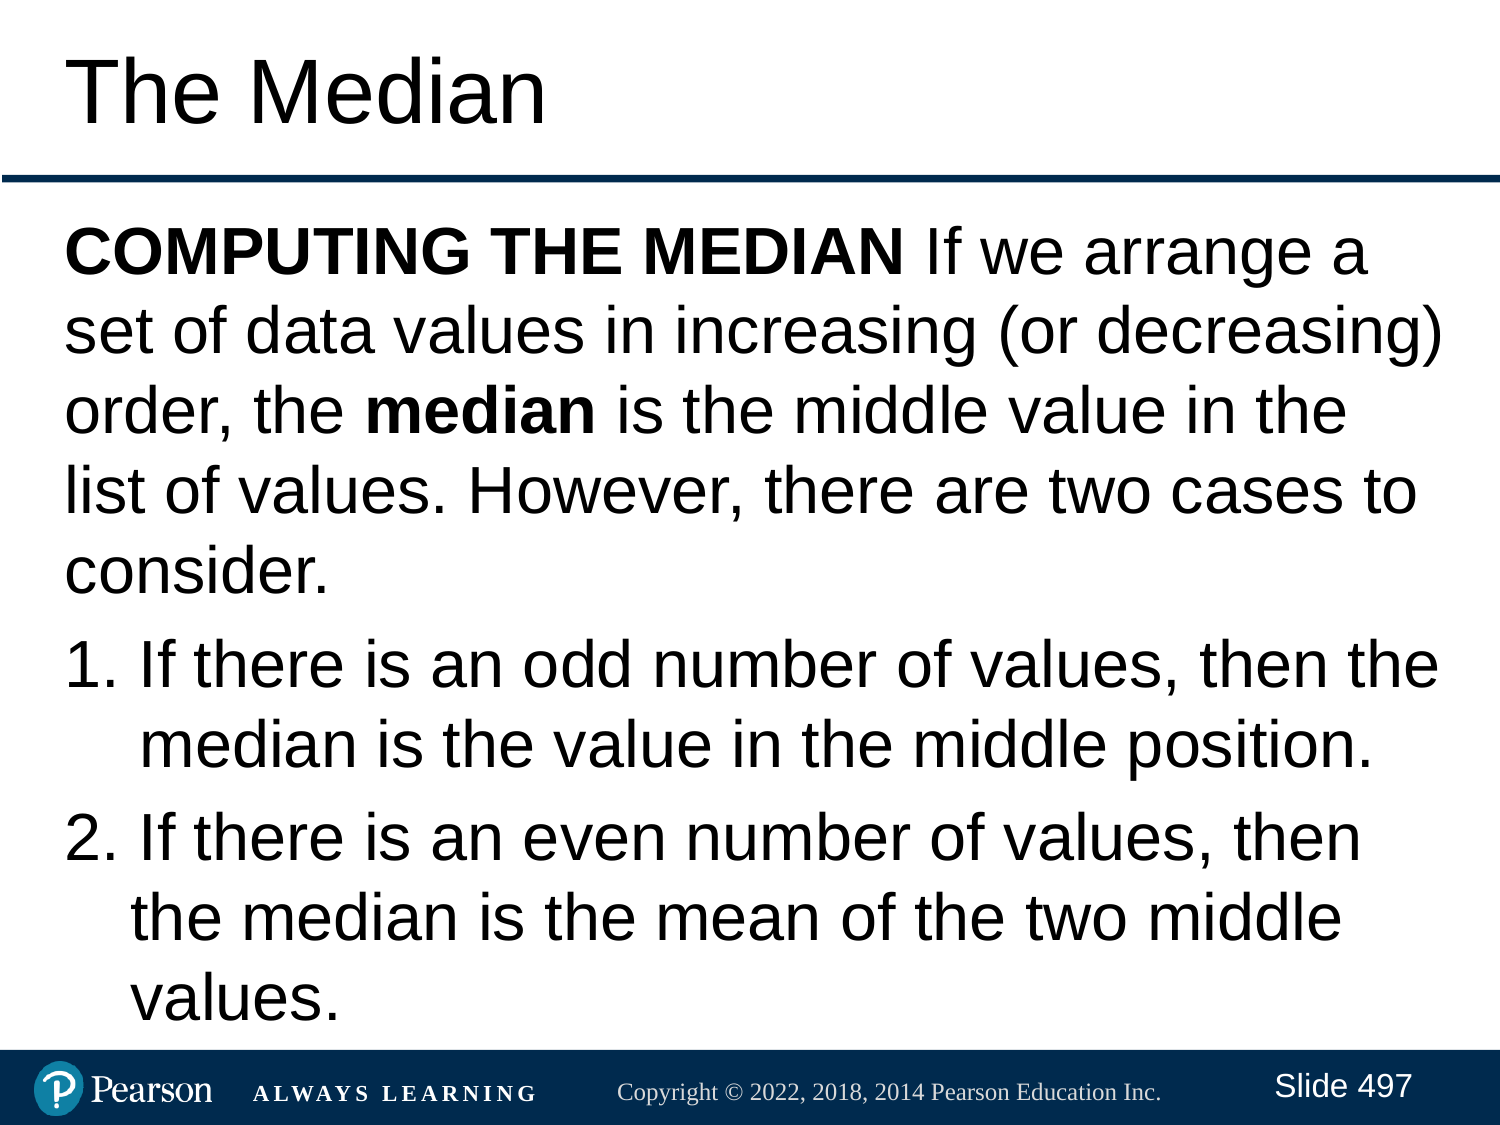

# The Median
COMPUTING THE MEDIAN If we arrange a set of data values in increasing (or decreasing) order, the median is the middle value in the list of values. However, there are two cases to consider.
1. If there is an odd number of values, then the median is the value in the middle position.
2. If there is an even number of values, then the median is the mean of the two middle values.